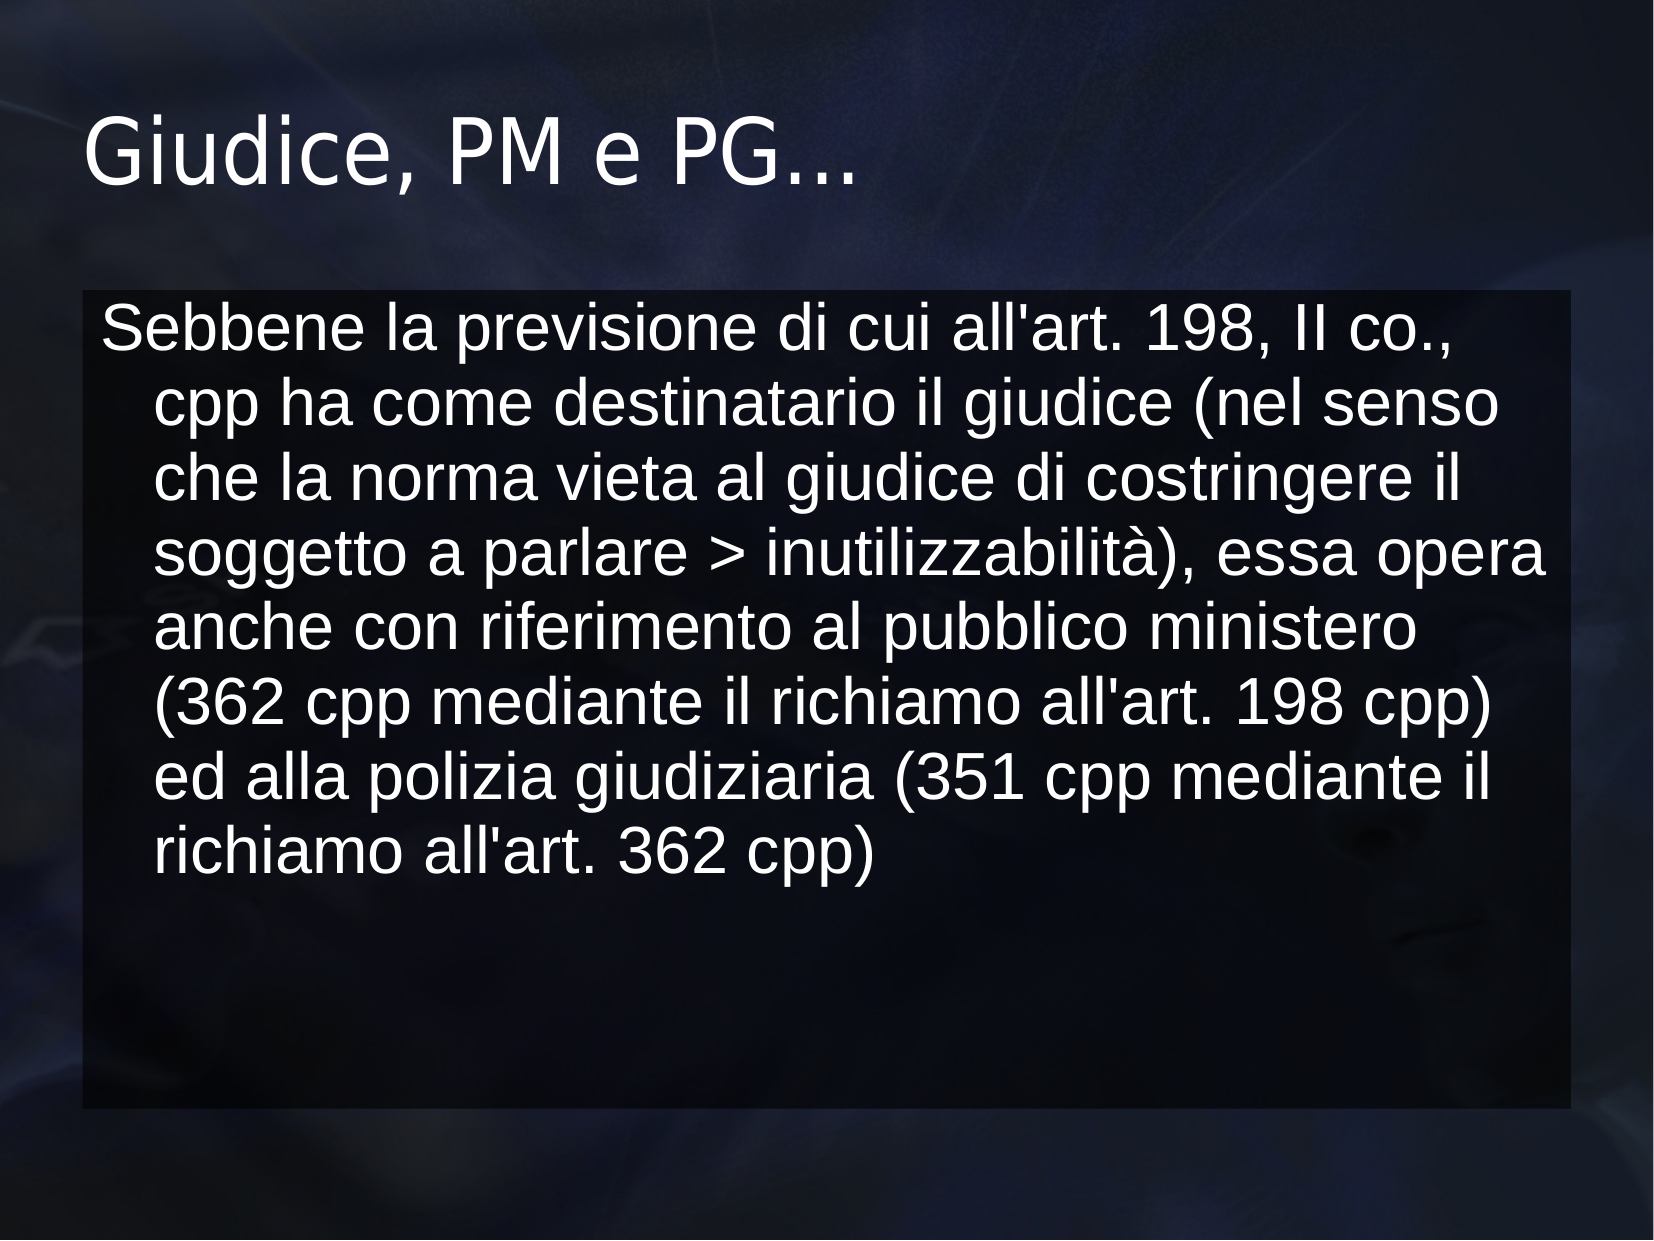

# Giudice, PM e PG...
Sebbene la previsione di cui all'art. 198, II co., cpp ha come destinatario il giudice (nel senso che la norma vieta al giudice di costringere il soggetto a parlare > inutilizzabilità), essa opera anche con riferimento al pubblico ministero (362 cpp mediante il richiamo all'art. 198 cpp) ed alla polizia giudiziaria (351 cpp mediante il richiamo all'art. 362 cpp)